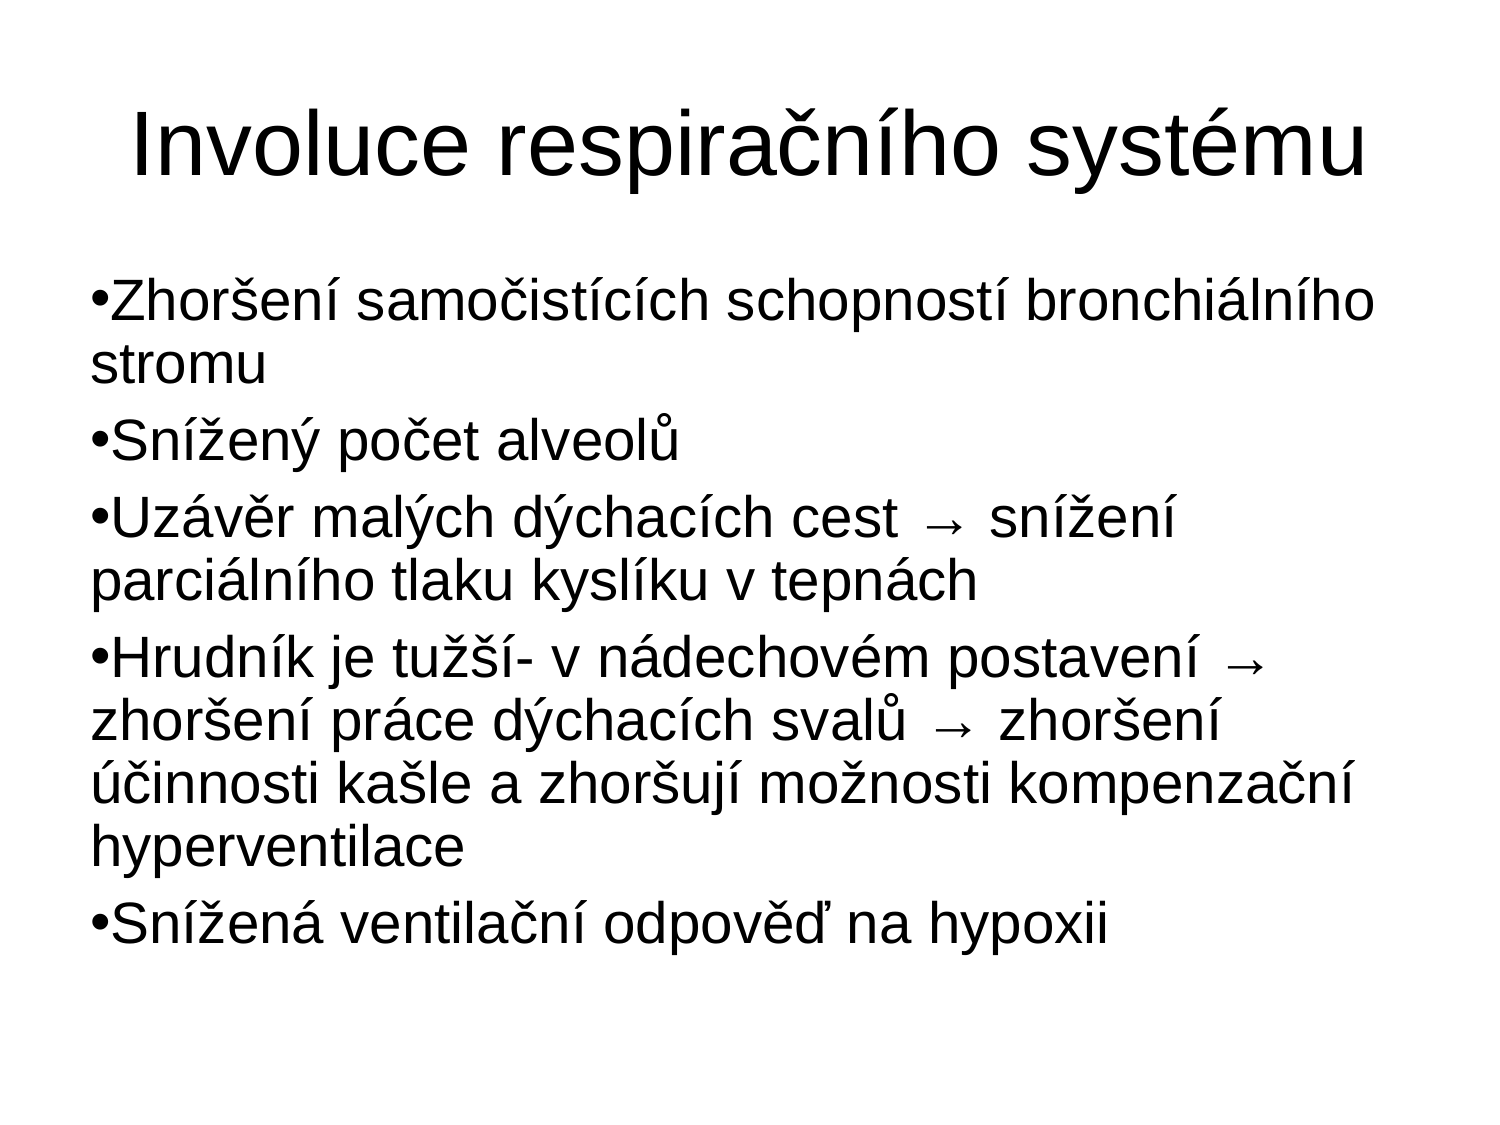

# Involuce respiračního systému
Zhoršení samočistících schopností bronchiálního stromu
Snížený počet alveolů
Uzávěr malých dýchacích cest → snížení parciálního tlaku kyslíku v tepnách
Hrudník je tužší- v nádechovém postavení → zhoršení práce dýchacích svalů → zhoršení účinnosti kašle a zhoršují možnosti kompenzační hyperventilace
Snížená ventilační odpověď na hypoxii